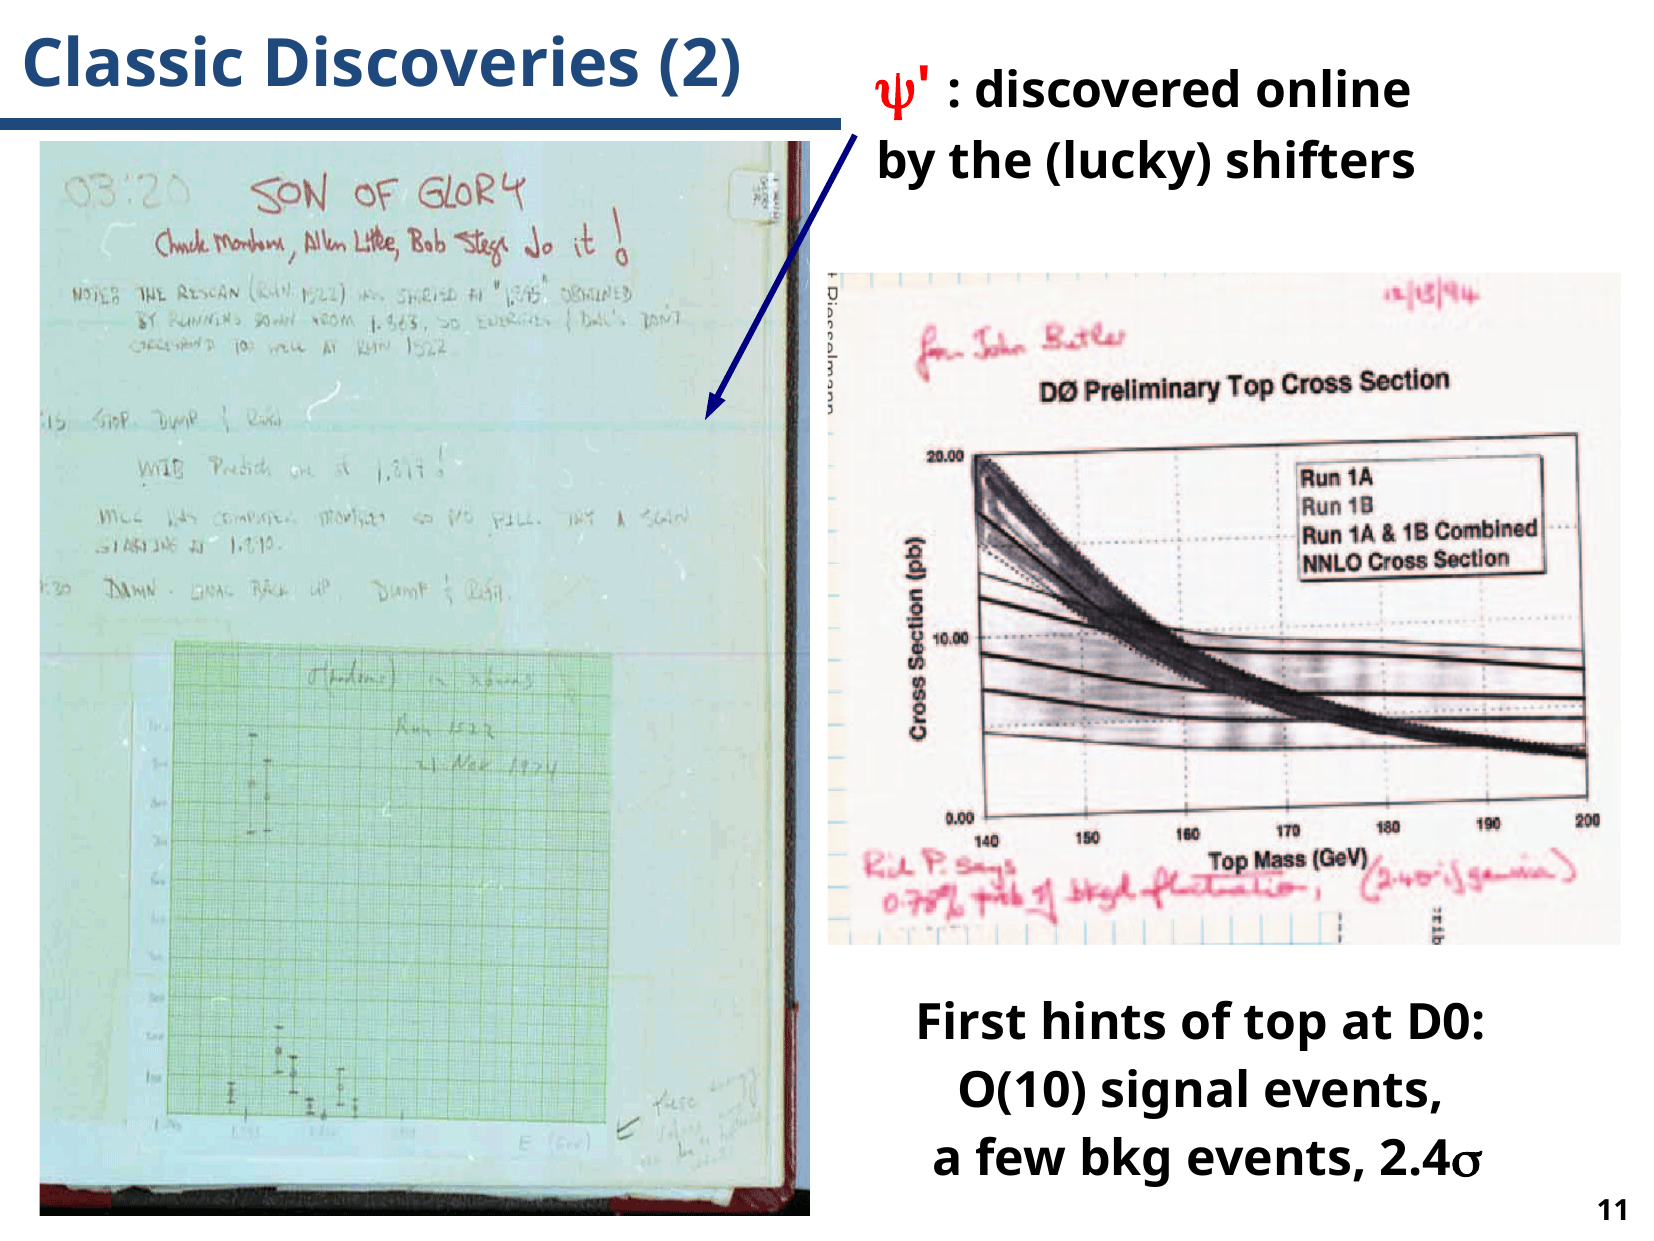

# Classic Discoveries (2)
y' : discovered online
by the (lucky) shifters
First hints of top at D0:
O(10) signal events,
a few bkg events, 2.4s
11